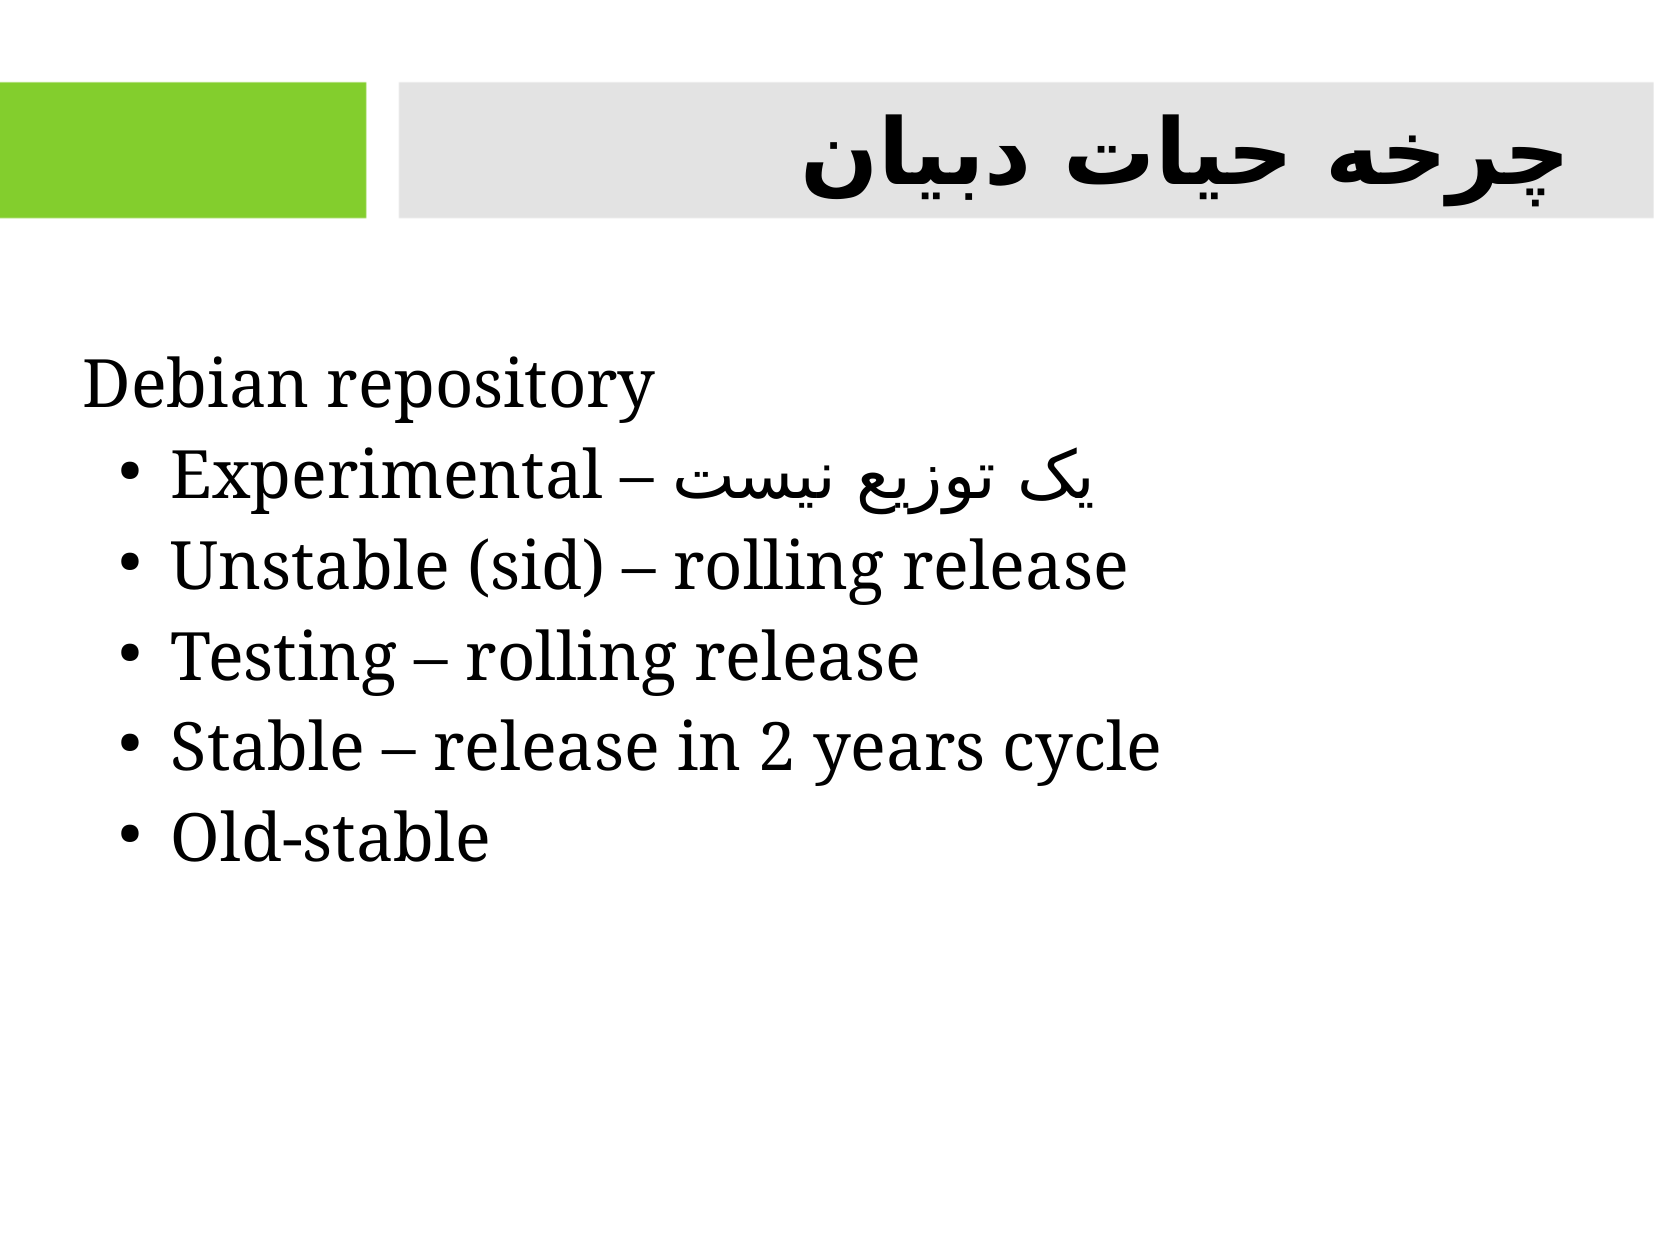

# چرخه حیات دبیان
Debian repository
 Experimental – یک توزیع نیست
 Unstable (sid) – rolling release
 Testing – rolling release
 Stable – release in 2 years cycle
 Old-stable